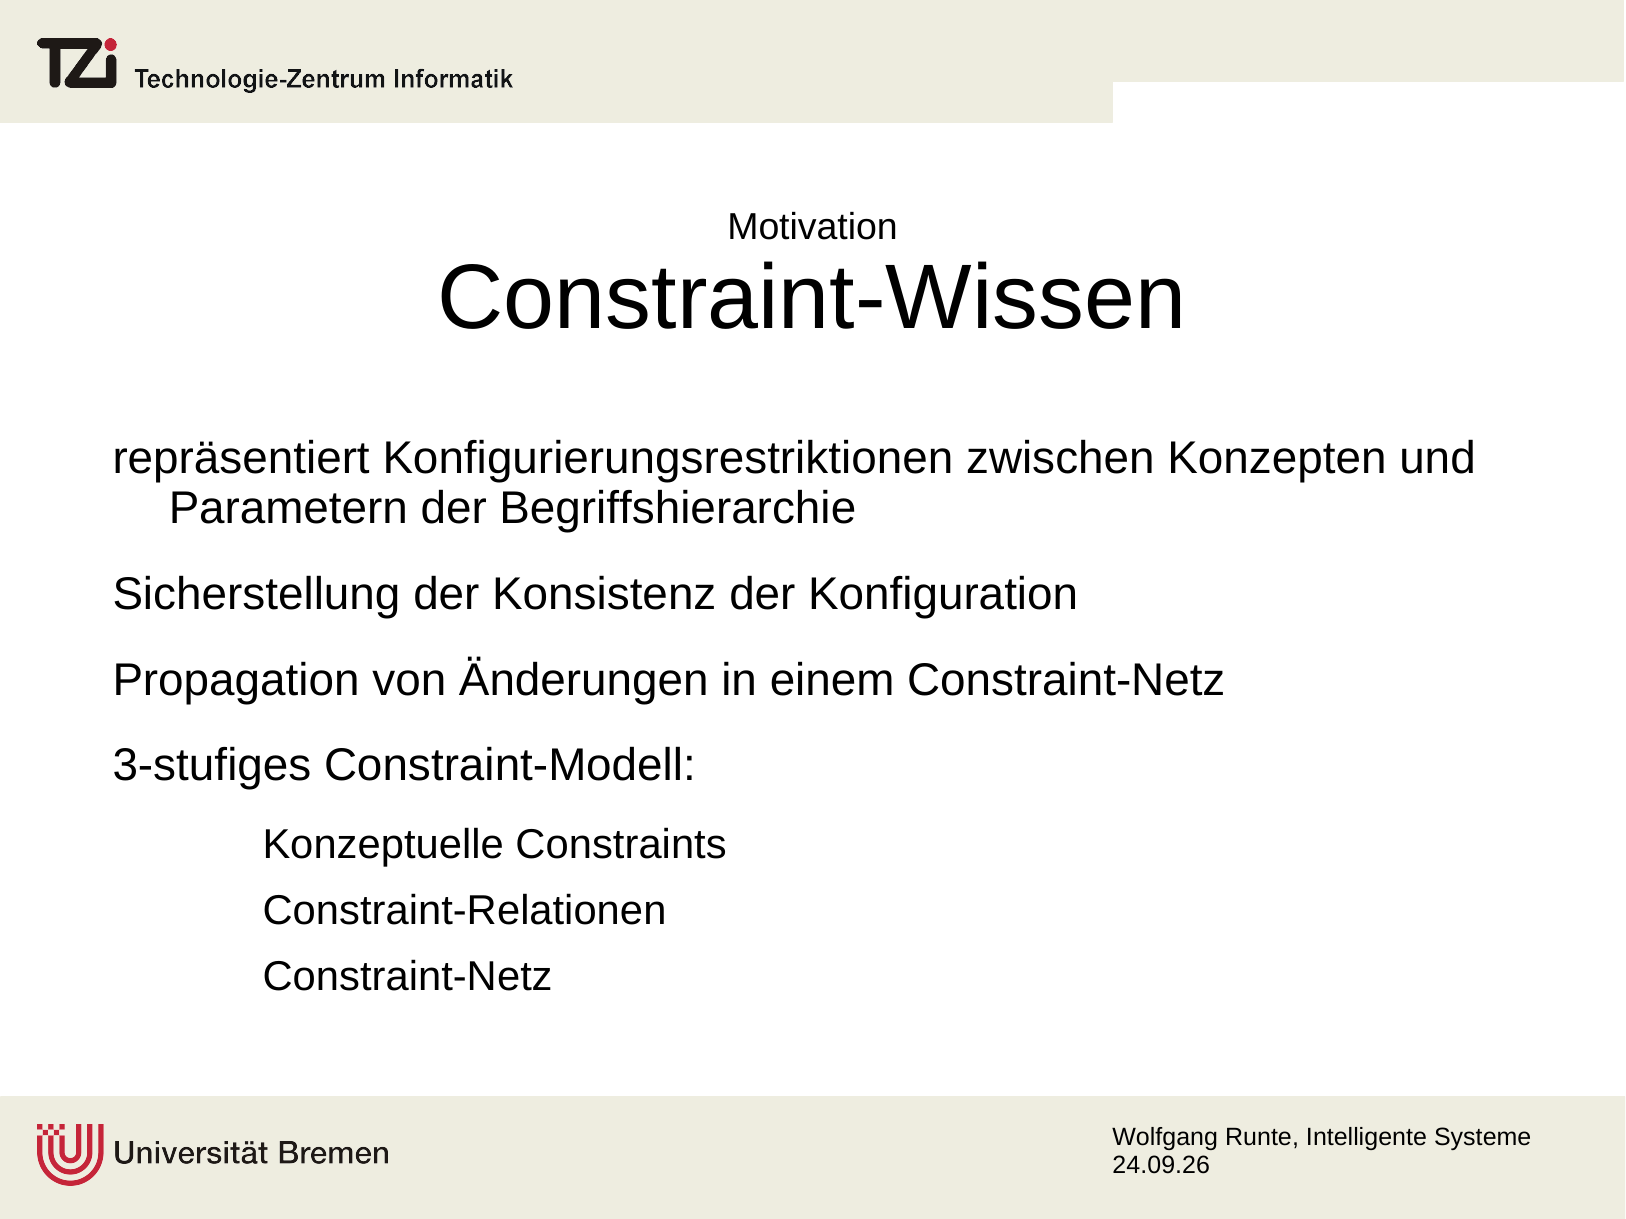

# Motivation Constraint-Wissen
repräsentiert Konfigurierungsrestriktionen zwischen Konzepten und Parametern der Begriffshierarchie
Sicherstellung der Konsistenz der Konfiguration
Propagation von Änderungen in einem Constraint-Netz
3-stufiges Constraint-Modell:
Konzeptuelle Constraints
Constraint-Relationen
Constraint-Netz